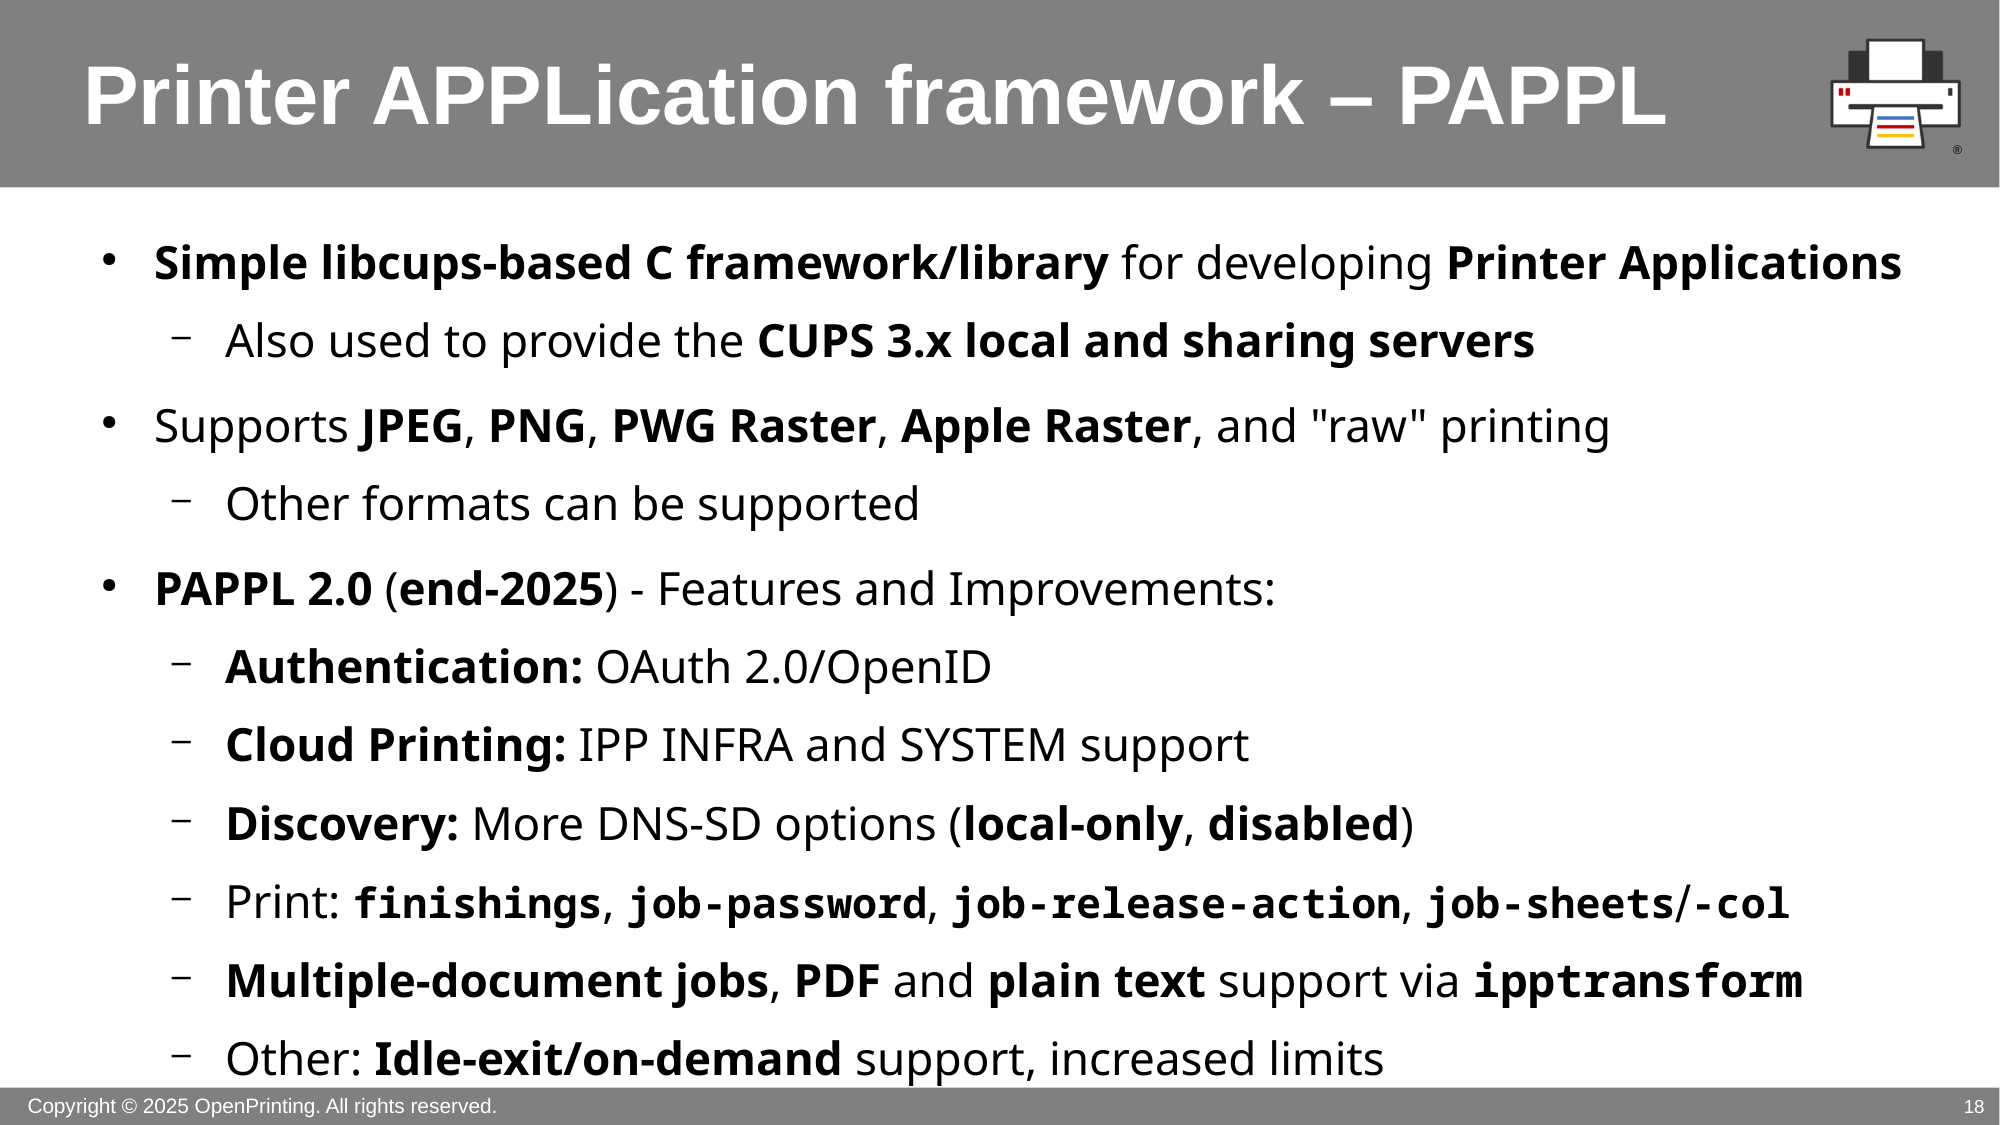

Printer APPLication framework – PAPPL
# Simple libcups-based C framework/library for developing Printer Applications
Also used to provide the CUPS 3.x local and sharing servers
Supports JPEG, PNG, PWG Raster, Apple Raster, and "raw" printing
Other formats can be supported
PAPPL 2.0 (end-2025) - Features and Improvements:
Authentication: OAuth 2.0/OpenID
Cloud Printing: IPP INFRA and SYSTEM support
Discovery: More DNS-SD options (local-only, disabled)
Print: finishings, job-password, job-release-action, job-sheets/-col
Multiple-document jobs, PDF and plain text support via ipptransform
Other: Idle-exit/on-demand support, increased limits